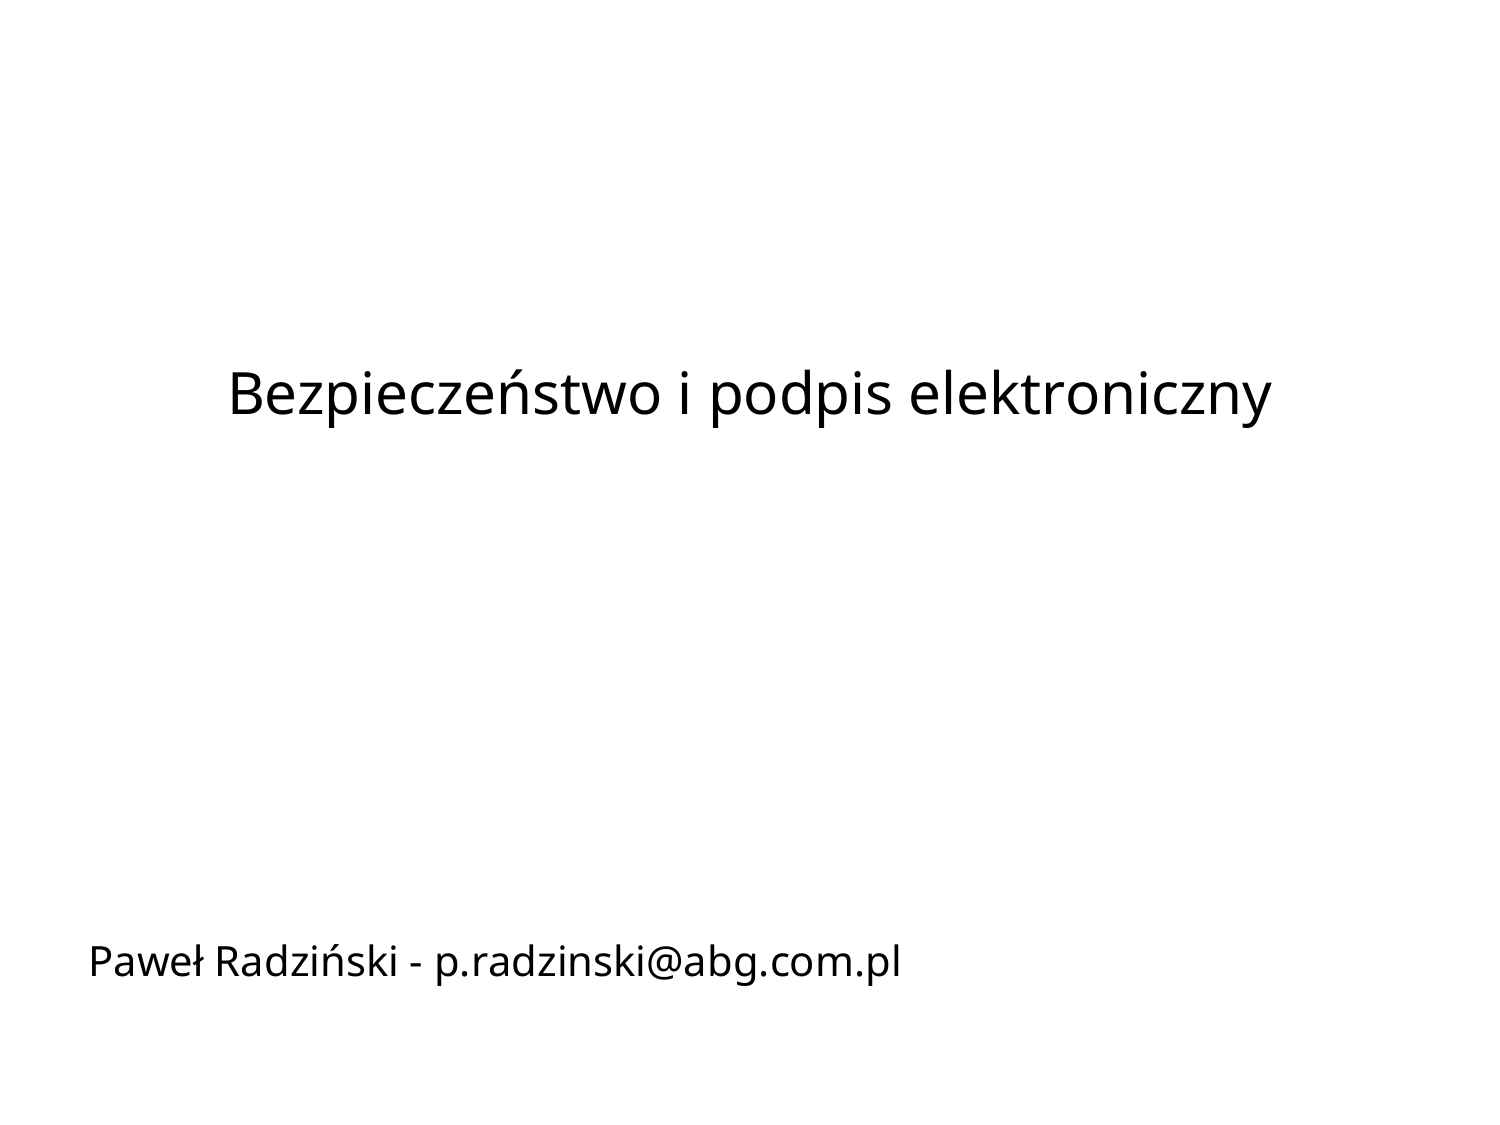

# Bezpieczeństwo i podpis elektroniczny
Paweł Radziński - p.radzinski@abg.com.pl